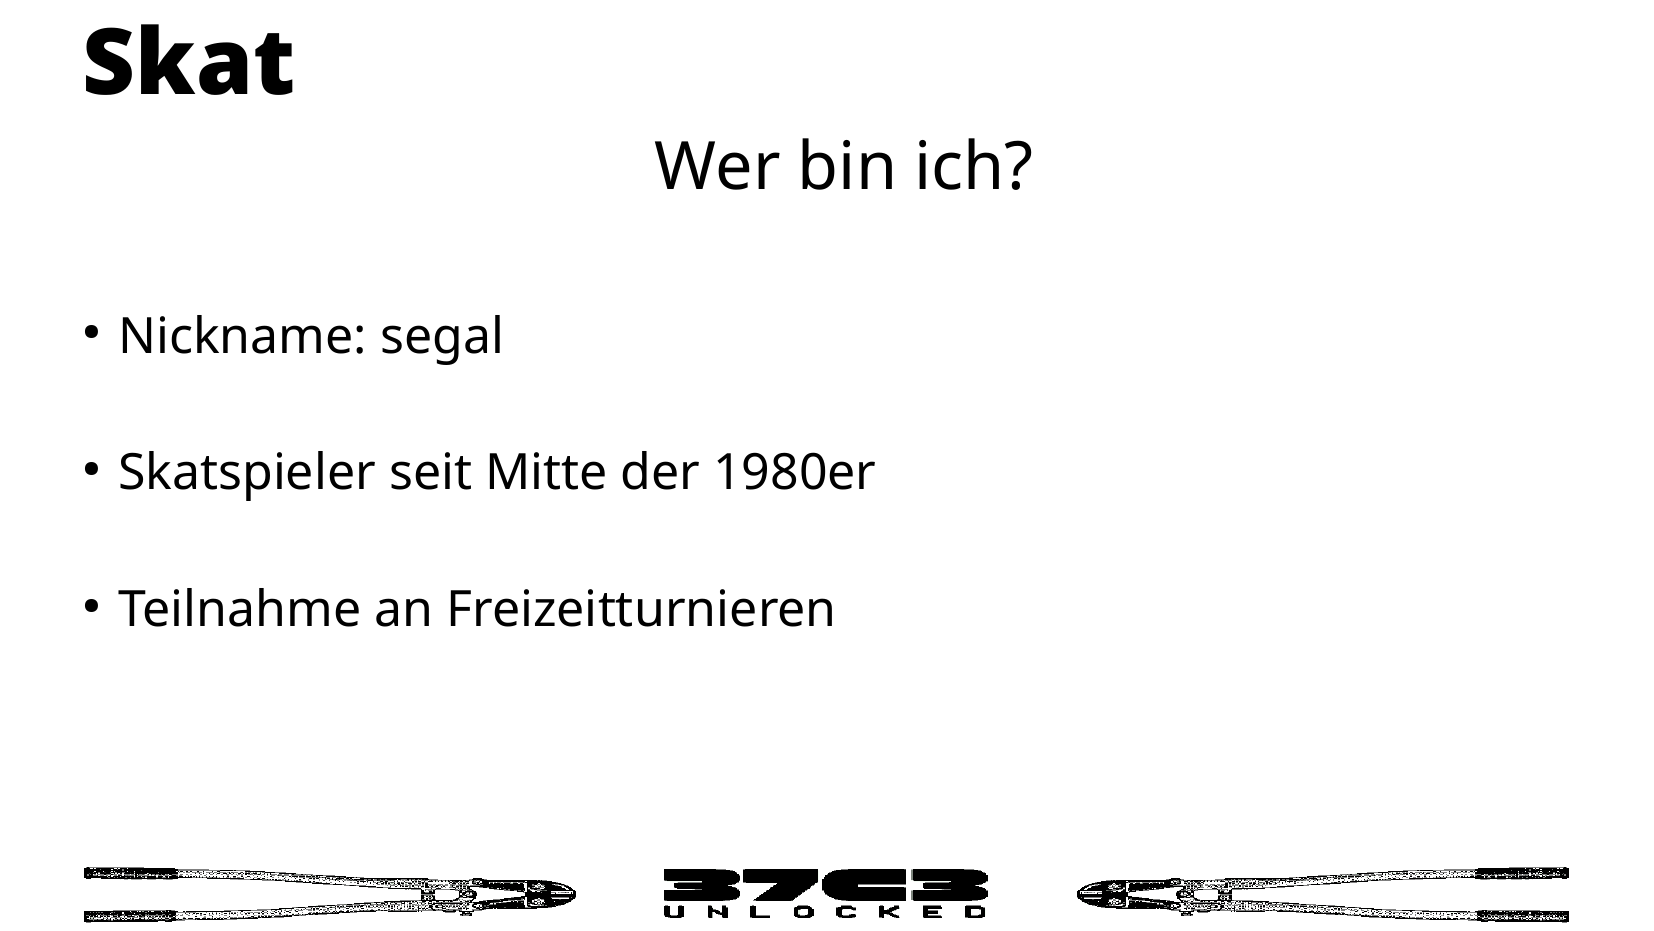

# Skat
Wer bin ich?
Nickname: segal
Skatspieler seit Mitte der 1980er
Teilnahme an Freizeitturnieren